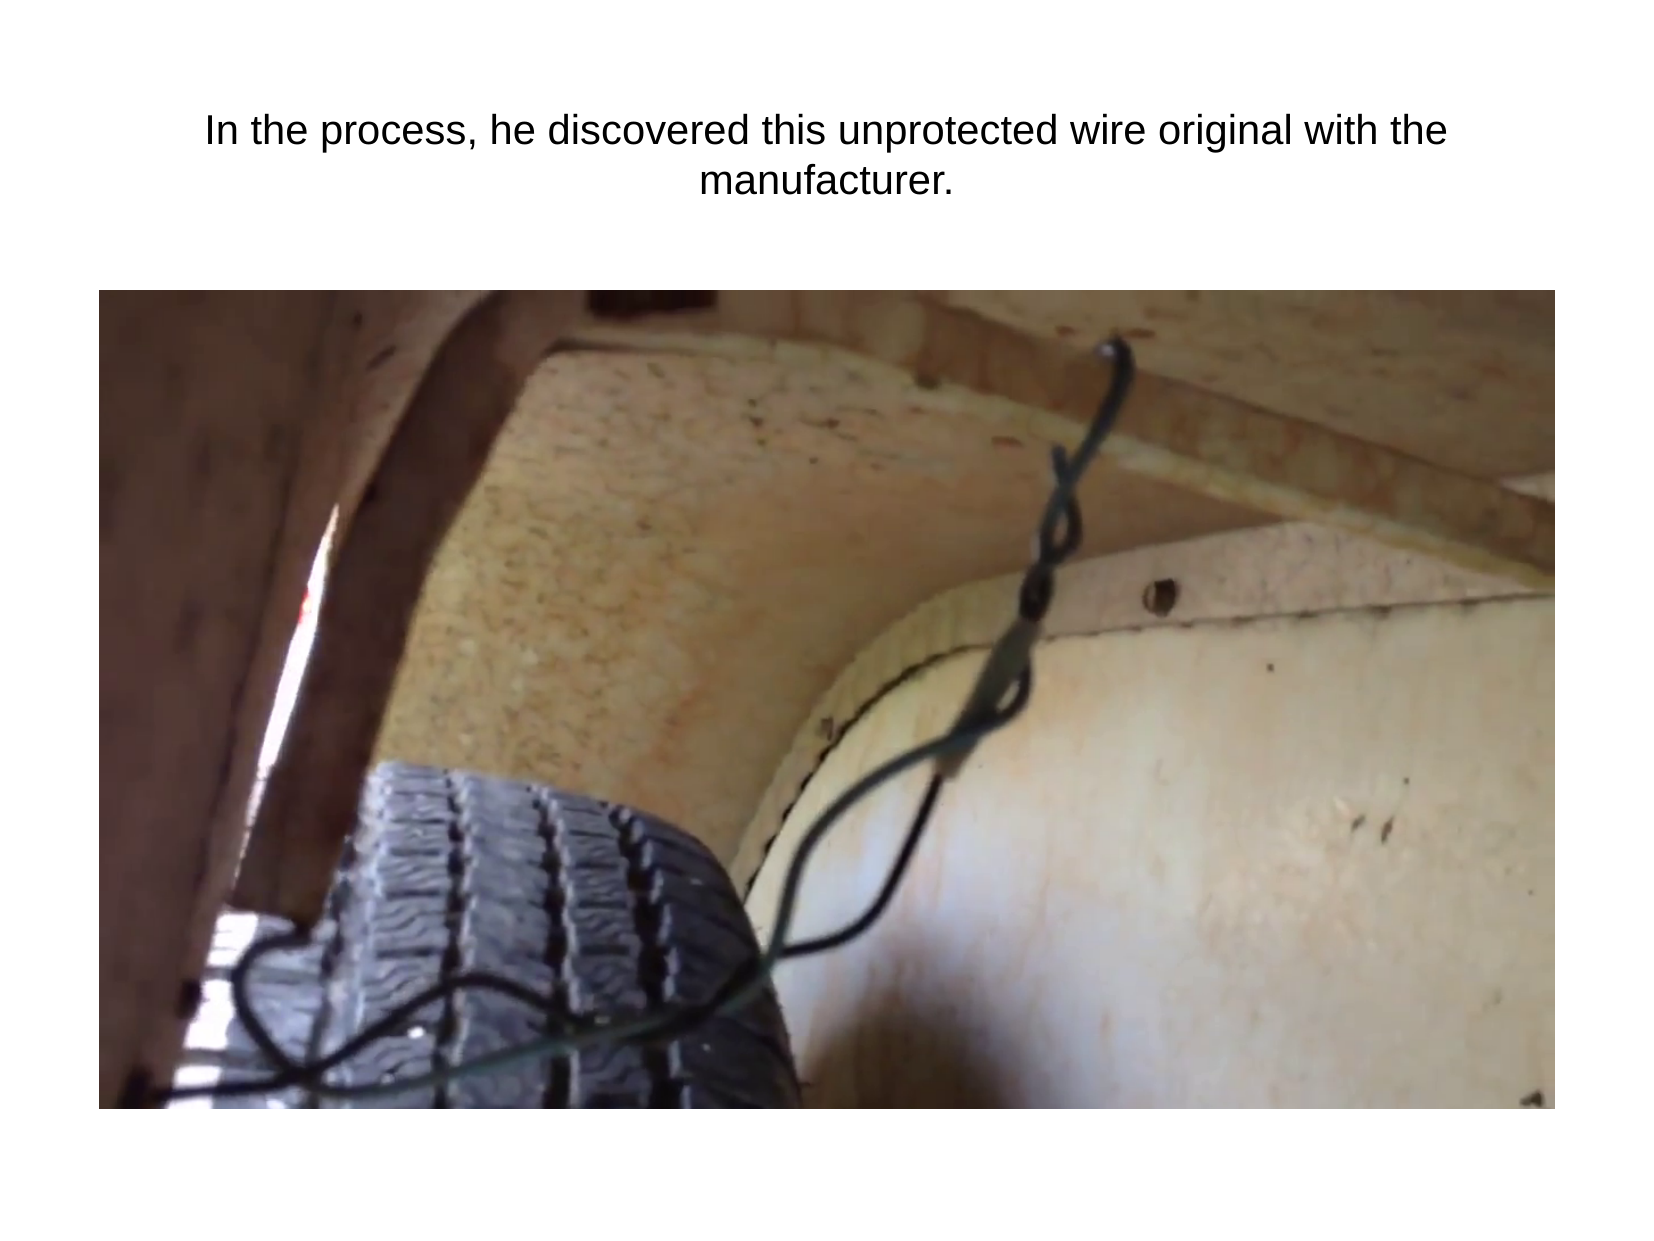

# In the process, he discovered this unprotected wire original with the manufacturer.